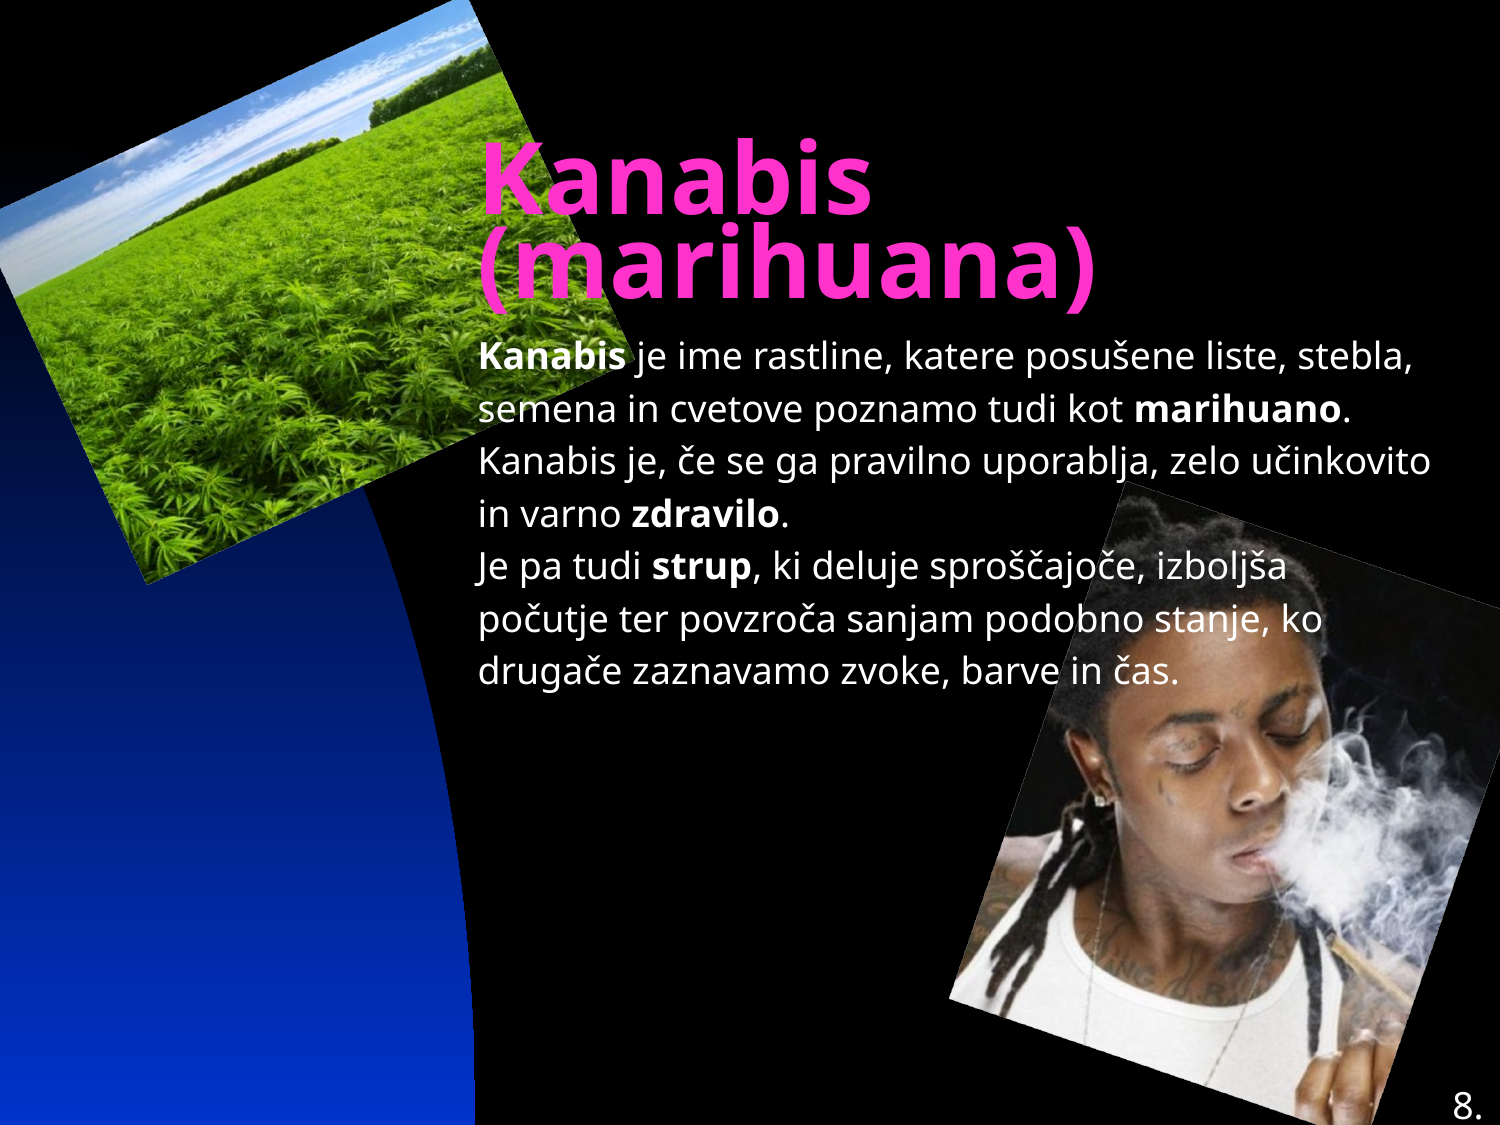

# Kanabis (marihuana)
Kanabis je ime rastline, katere posušene liste, stebla,
semena in cvetove poznamo tudi kot marihuano.
Kanabis je, če se ga pravilno uporablja, zelo učinkovito
in varno zdravilo.
Je pa tudi strup, ki deluje sproščajoče, izboljša
počutje ter povzroča sanjam podobno stanje, ko
drugače zaznavamo zvoke, barve in čas.
8.